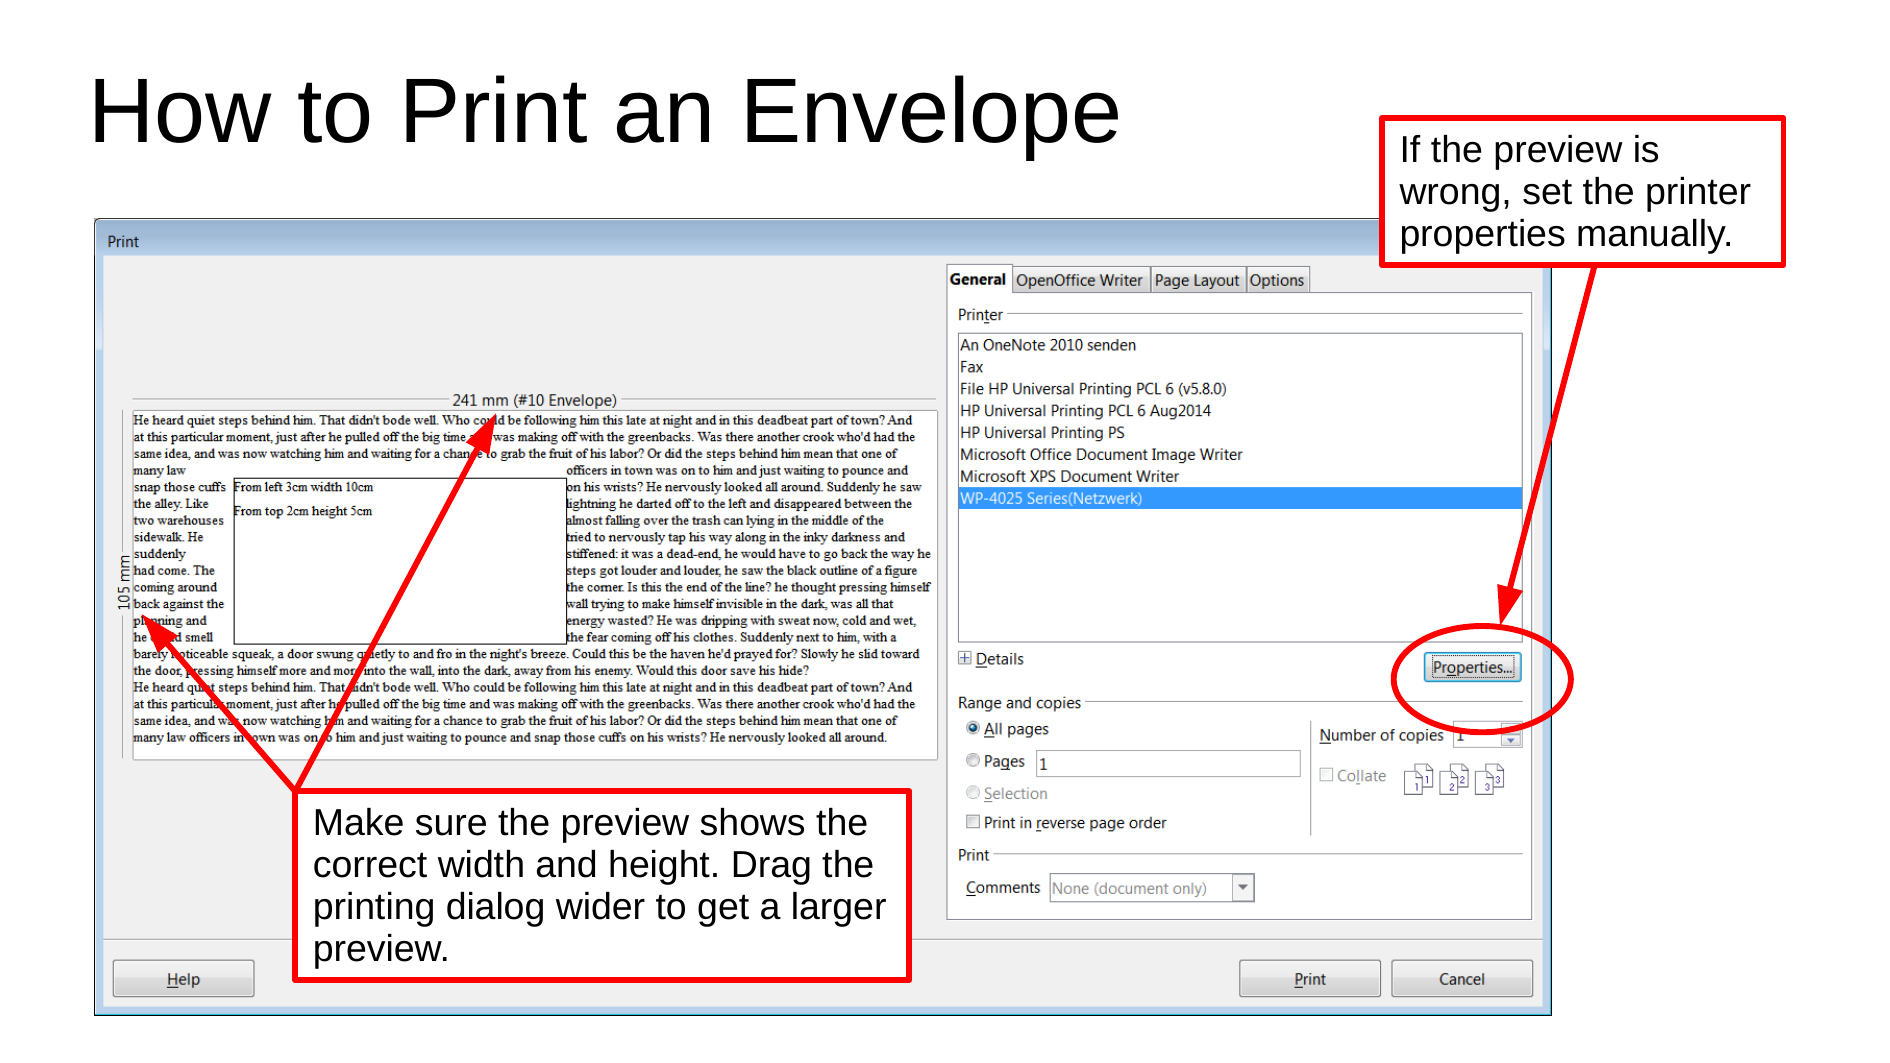

# How to Print an Envelope
If the preview is wrong, set the printer properties manually.
Make sure the preview shows the correct width and height. Drag the printing dialog wider to get a larger preview.